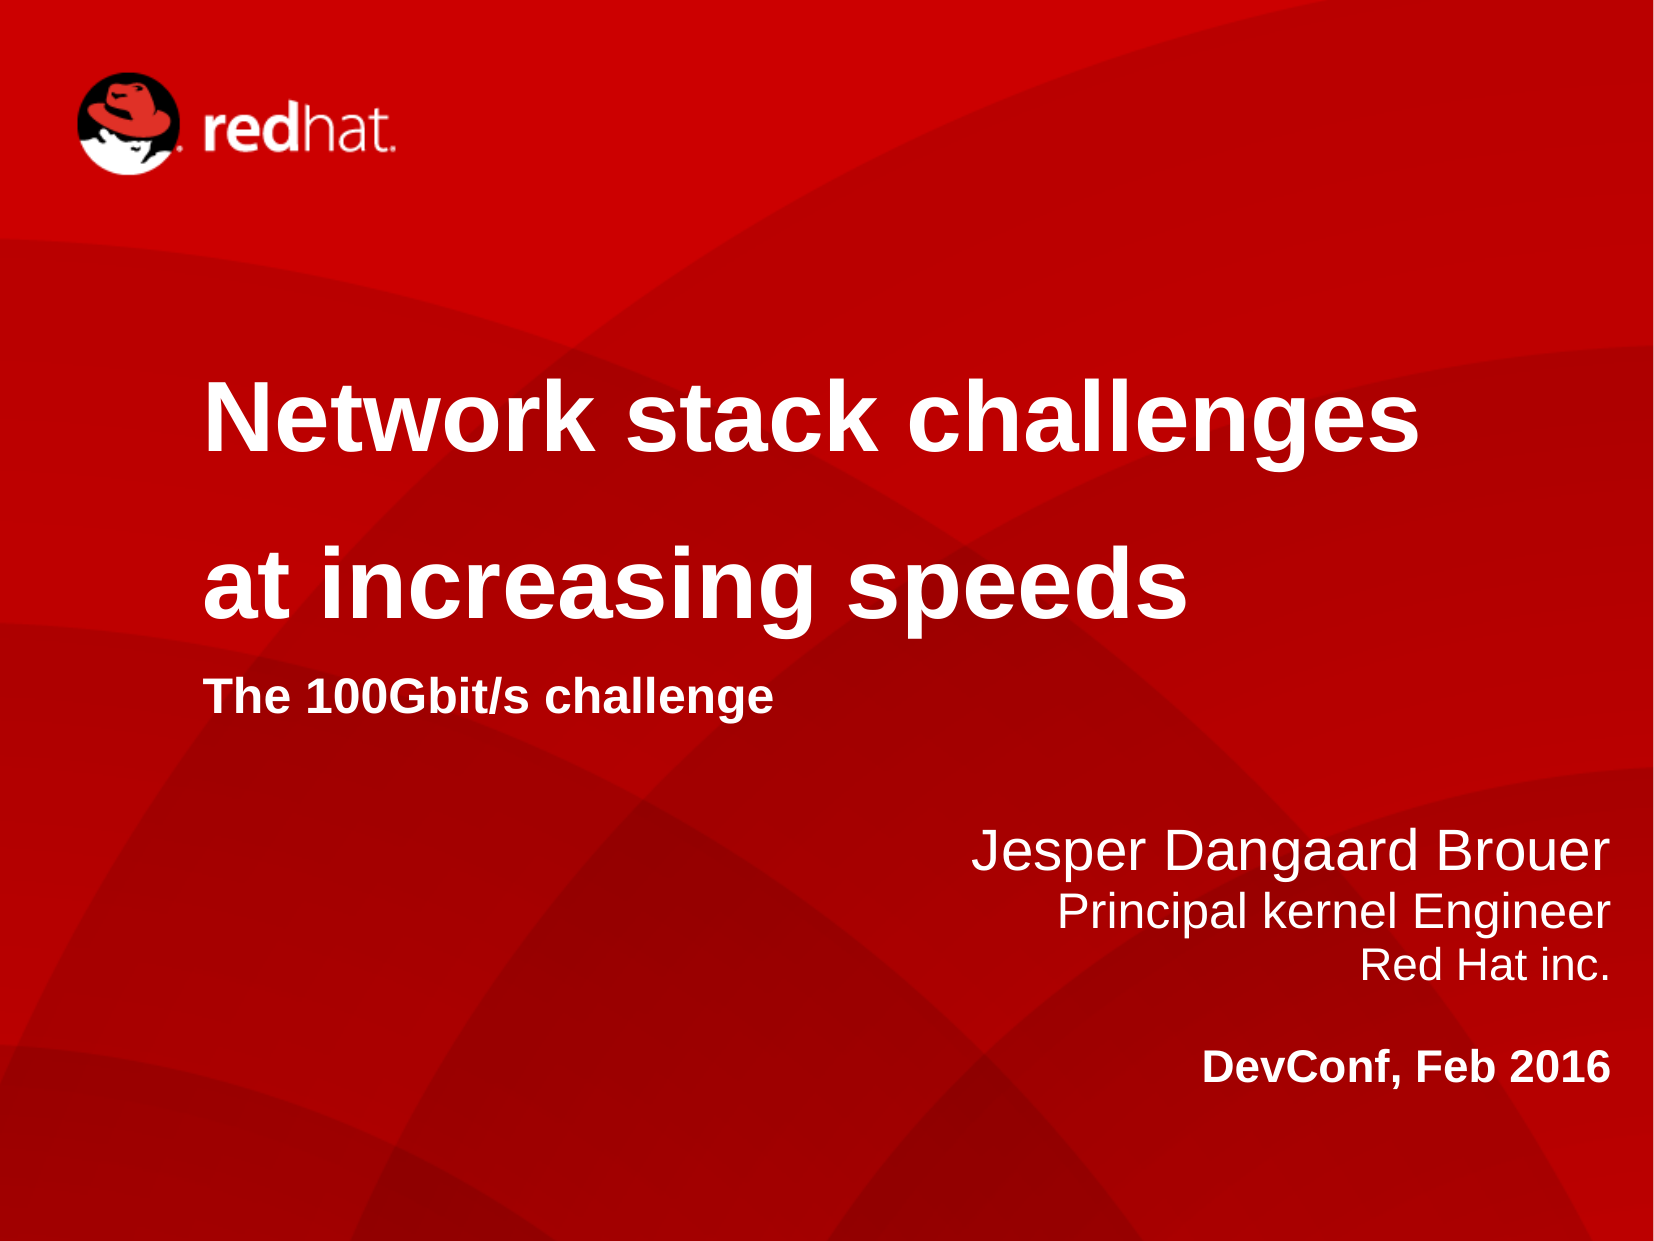

Network stack challenges
at increasing speeds
The 100Gbit/s challenge
Jesper Dangaard Brouer
Principal kernel Engineer
Red Hat inc.
DevConf, Feb 2016